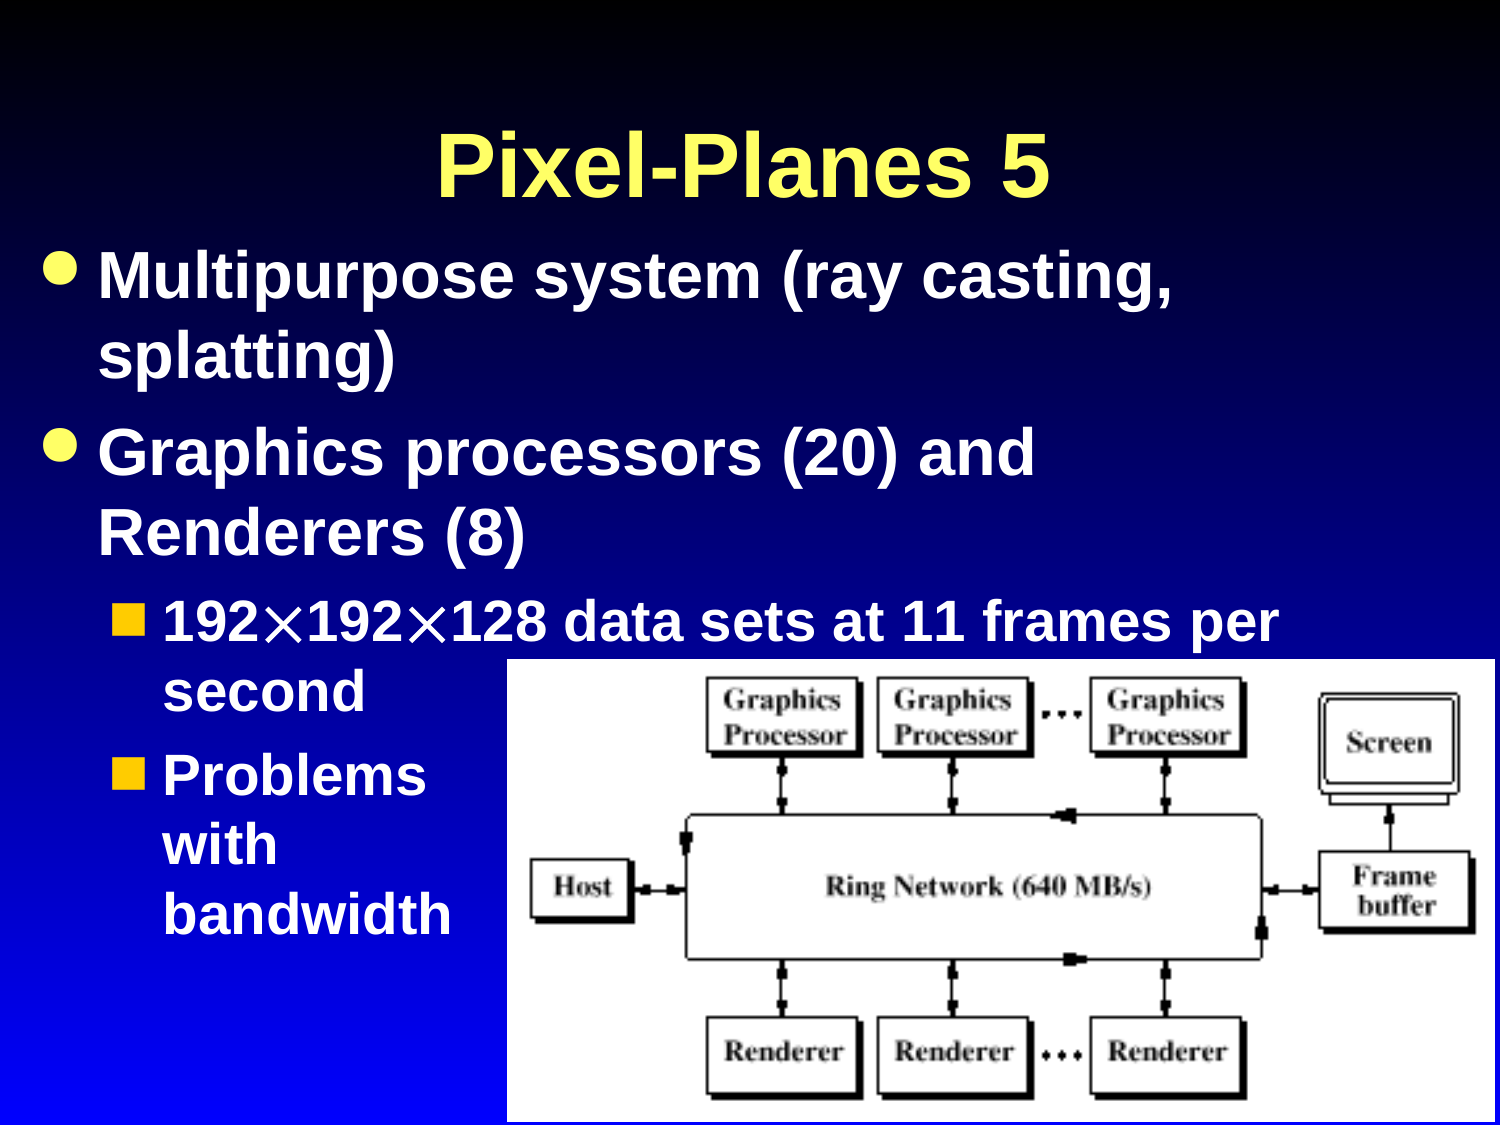

# Pixel-Planes 5
Multipurpose system (ray casting, splatting)
Graphics processors (20) and Renderers (8)
192192128 data sets at 11 frames per second
Problems 						 with 						bandwidth